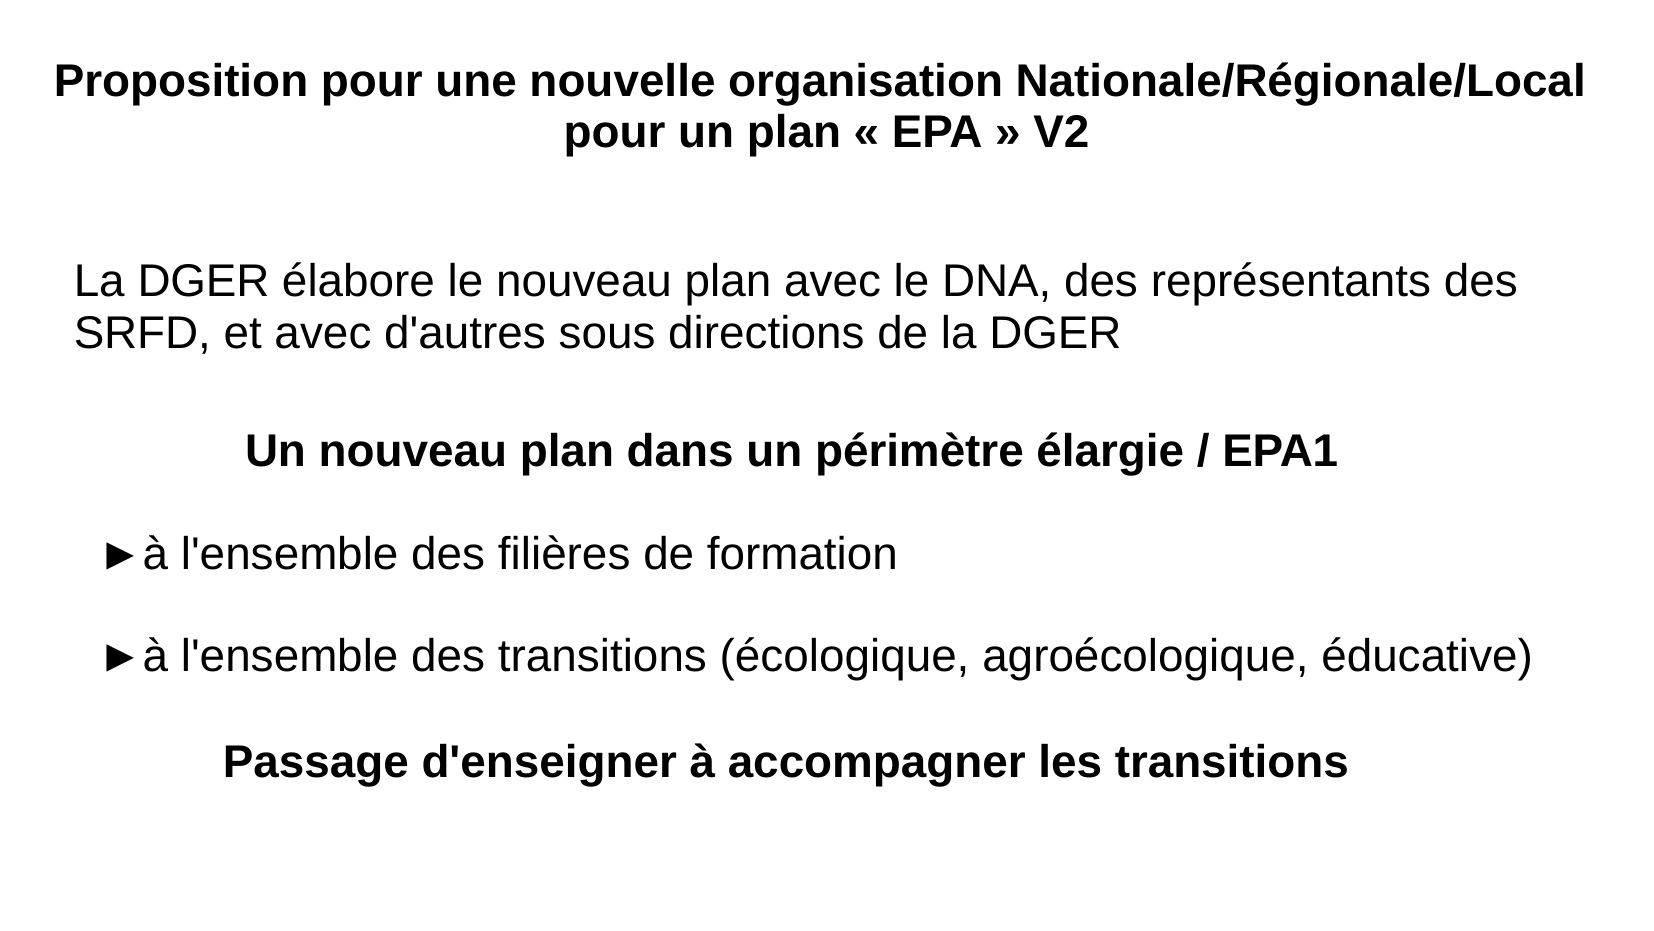

Proposition pour une nouvelle organisation Nationale/Régionale/Local
pour un plan « EPA » V2
La DGER élabore le nouveau plan avec le DNA, des représentants des SRFD, et avec d'autres sous directions de la DGER
		Un nouveau plan dans un périmètre élargie / EPA1
►à l'ensemble des filières de formation
►à l'ensemble des transitions (écologique, agroécologique, éducative)
 Passage d'enseigner à accompagner les transitions